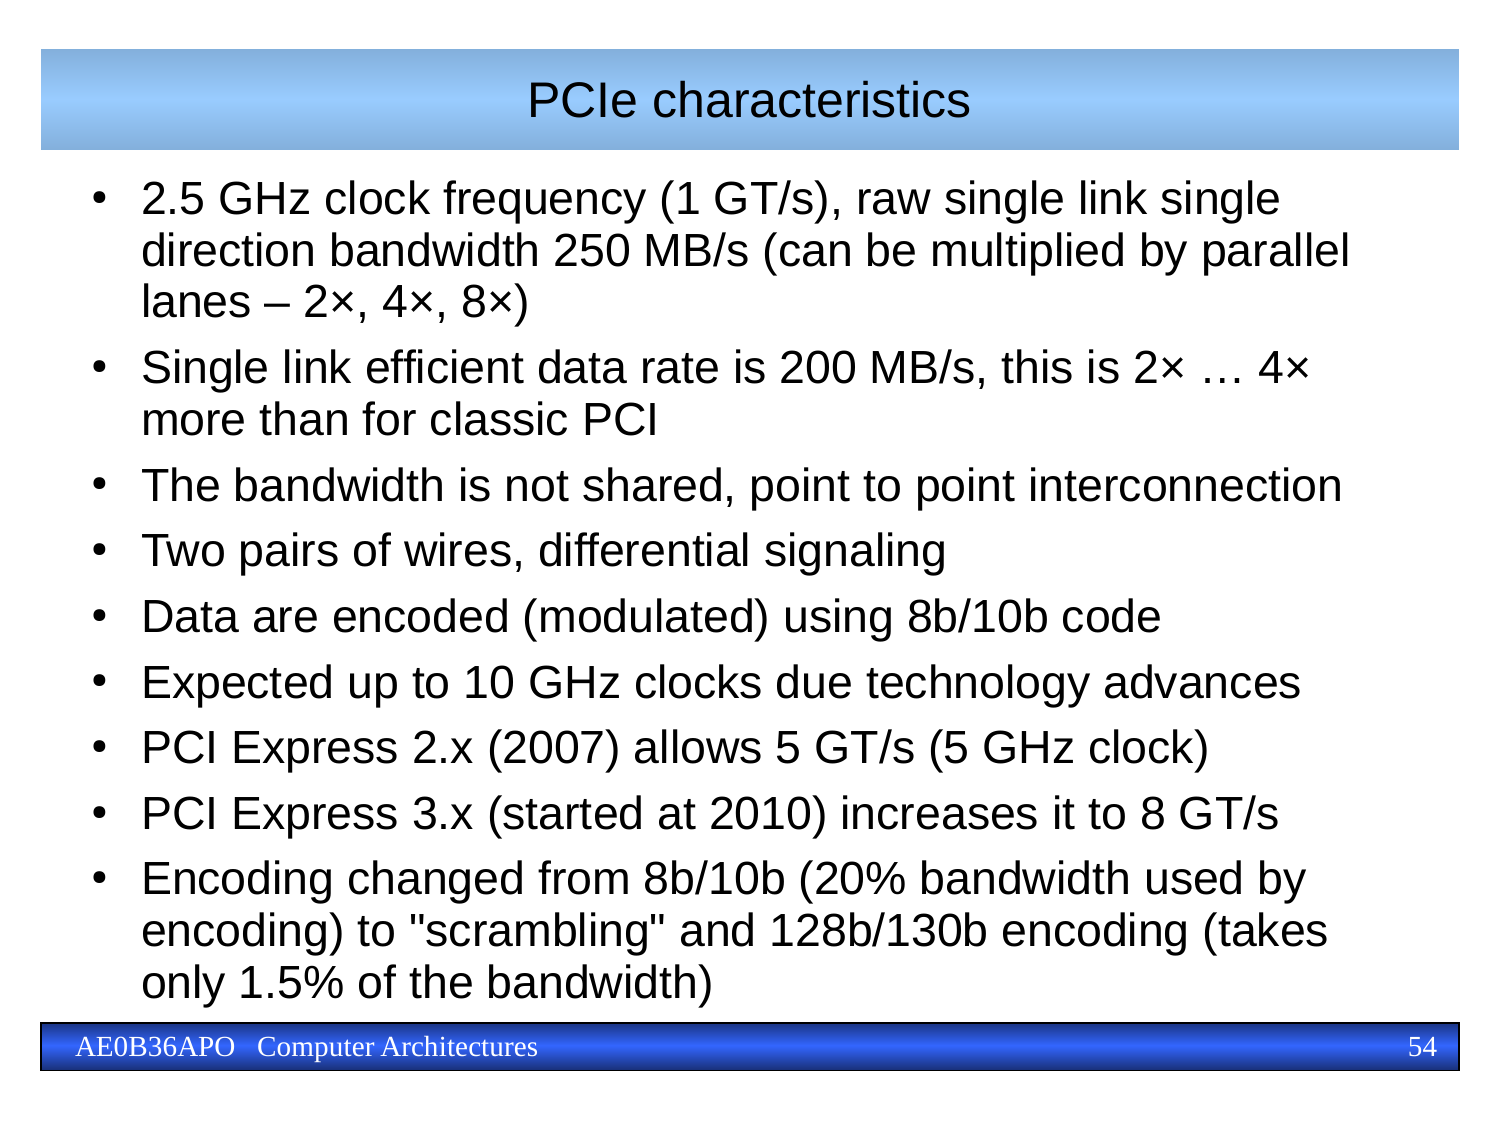

# PCIe characteristics
2.5 GHz clock frequency (1 GT/s), raw single link single direction bandwidth 250 MB/s (can be multiplied by parallel lanes – 2×, 4×, 8×)
Single link efficient data rate is 200 MB/s, this is 2× … 4× more than for classic PCI
The bandwidth is not shared, point to point interconnection
Two pairs of wires, differential signaling
Data are encoded (modulated) using 8b/10b code
Expected up to 10 GHz clocks due technology advances
PCI Express 2.x (2007) allows 5 GT/s (5 GHz clock)
PCI Express 3.x (started at 2010) increases it to 8 GT/s
Encoding changed from 8b/10b (20% bandwidth used by encoding) to "scrambling" and 128b/130b encoding (takes only 1.5% of the bandwidth)
AE0B36APO Computer Architectures
54